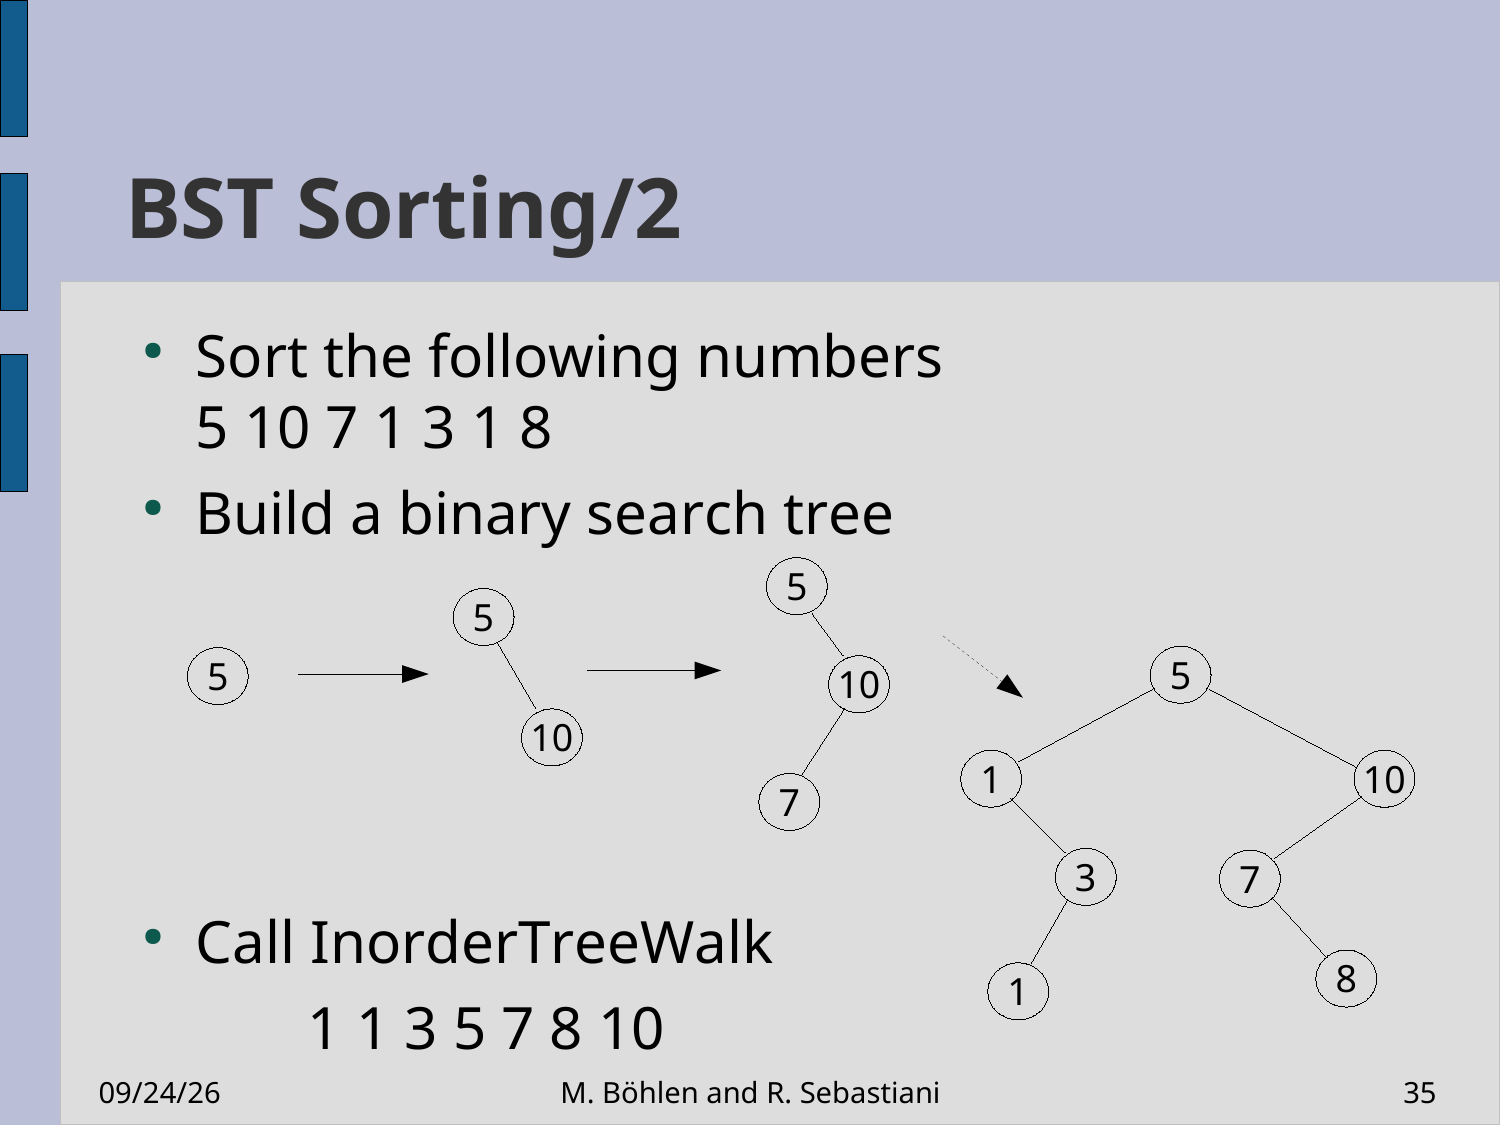

BST Sorting/2
# Sort the following numbers 5 10 7 1 3 1 8
Build a binary search tree
Call InorderTreeWalk
 1 1 3 5 7 8 10
5
5
5
5
10
10
1
10
7
3
7
8
1
M. Böhlen and R. Sebastiani
35